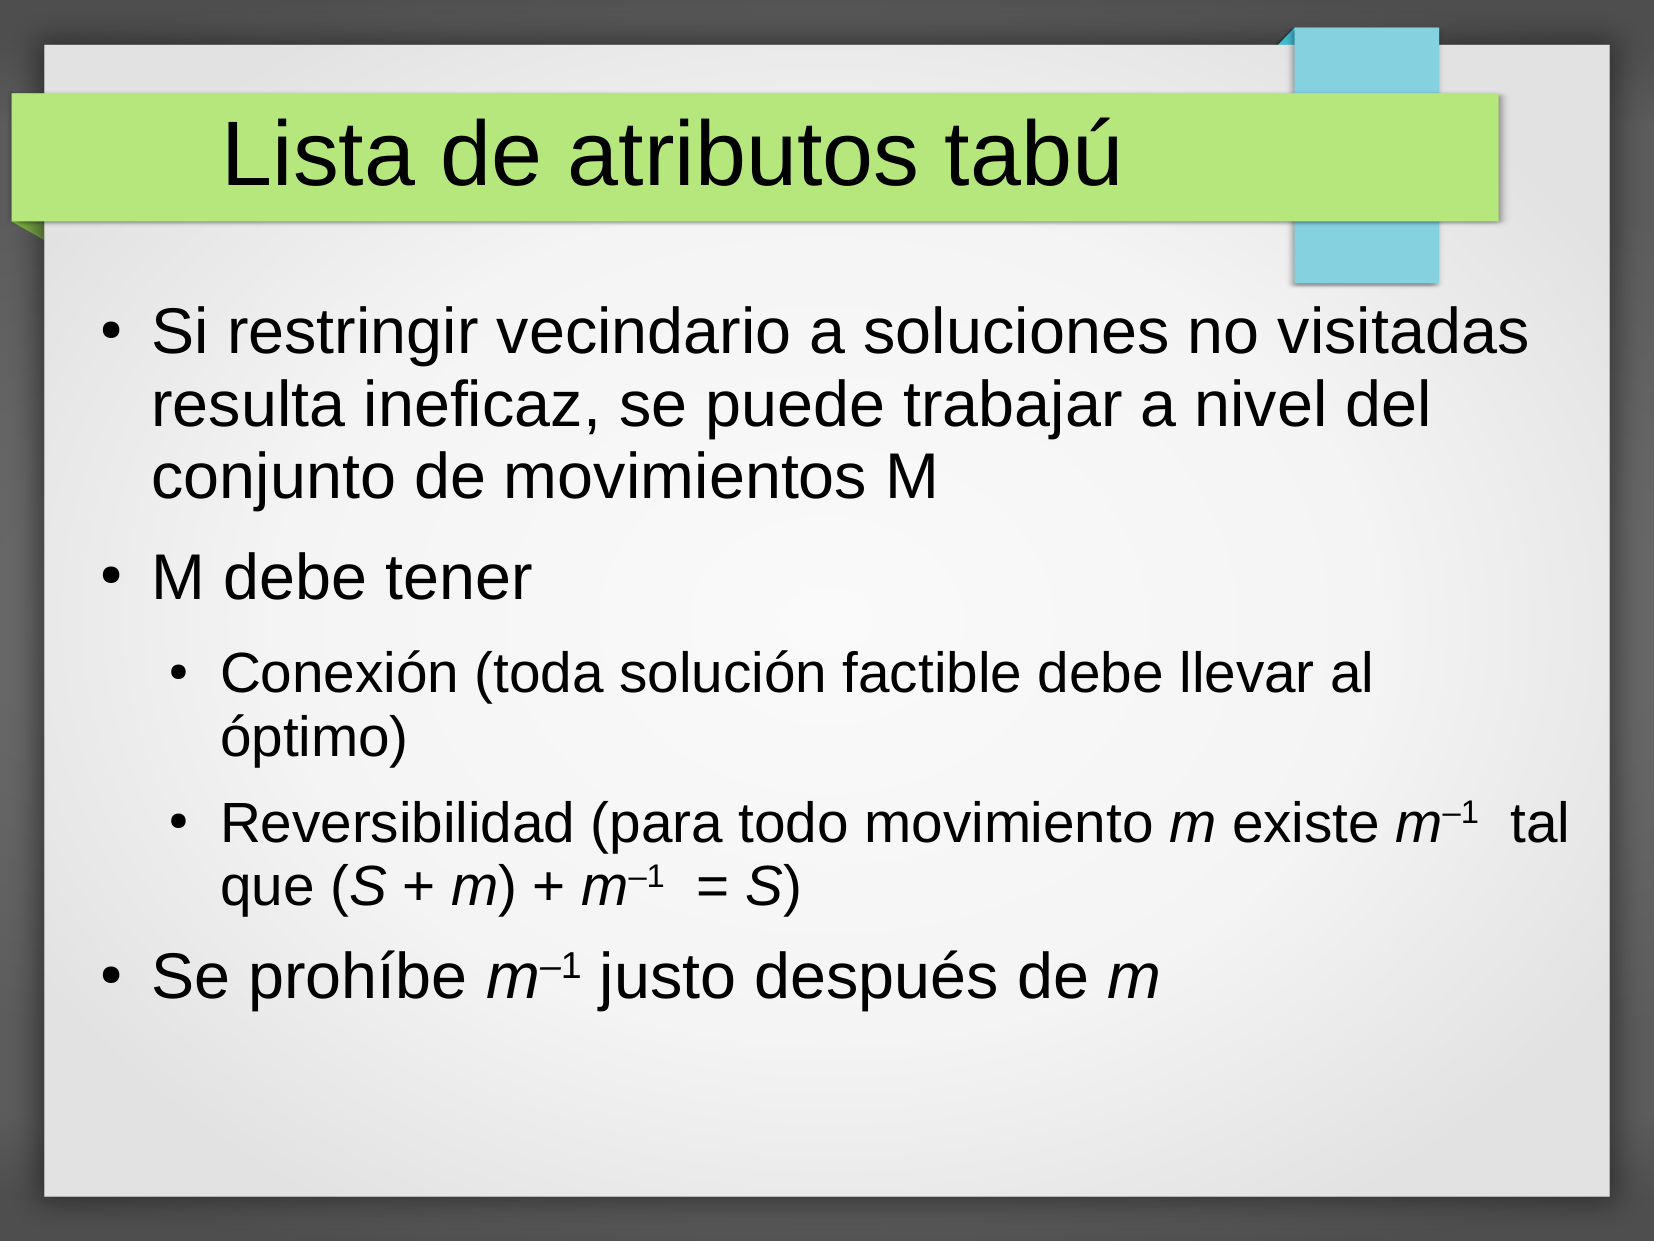

# Lista de atributos tabú
Si restringir vecindario a soluciones no visitadas resulta ineficaz, se puede trabajar a nivel del conjunto de movimientos M
M debe tener
Conexión (toda solución factible debe llevar al óptimo)
Reversibilidad (para todo movimiento m existe m–1 tal que (S + m) + m–1 = S)
Se prohíbe m–1 justo después de m